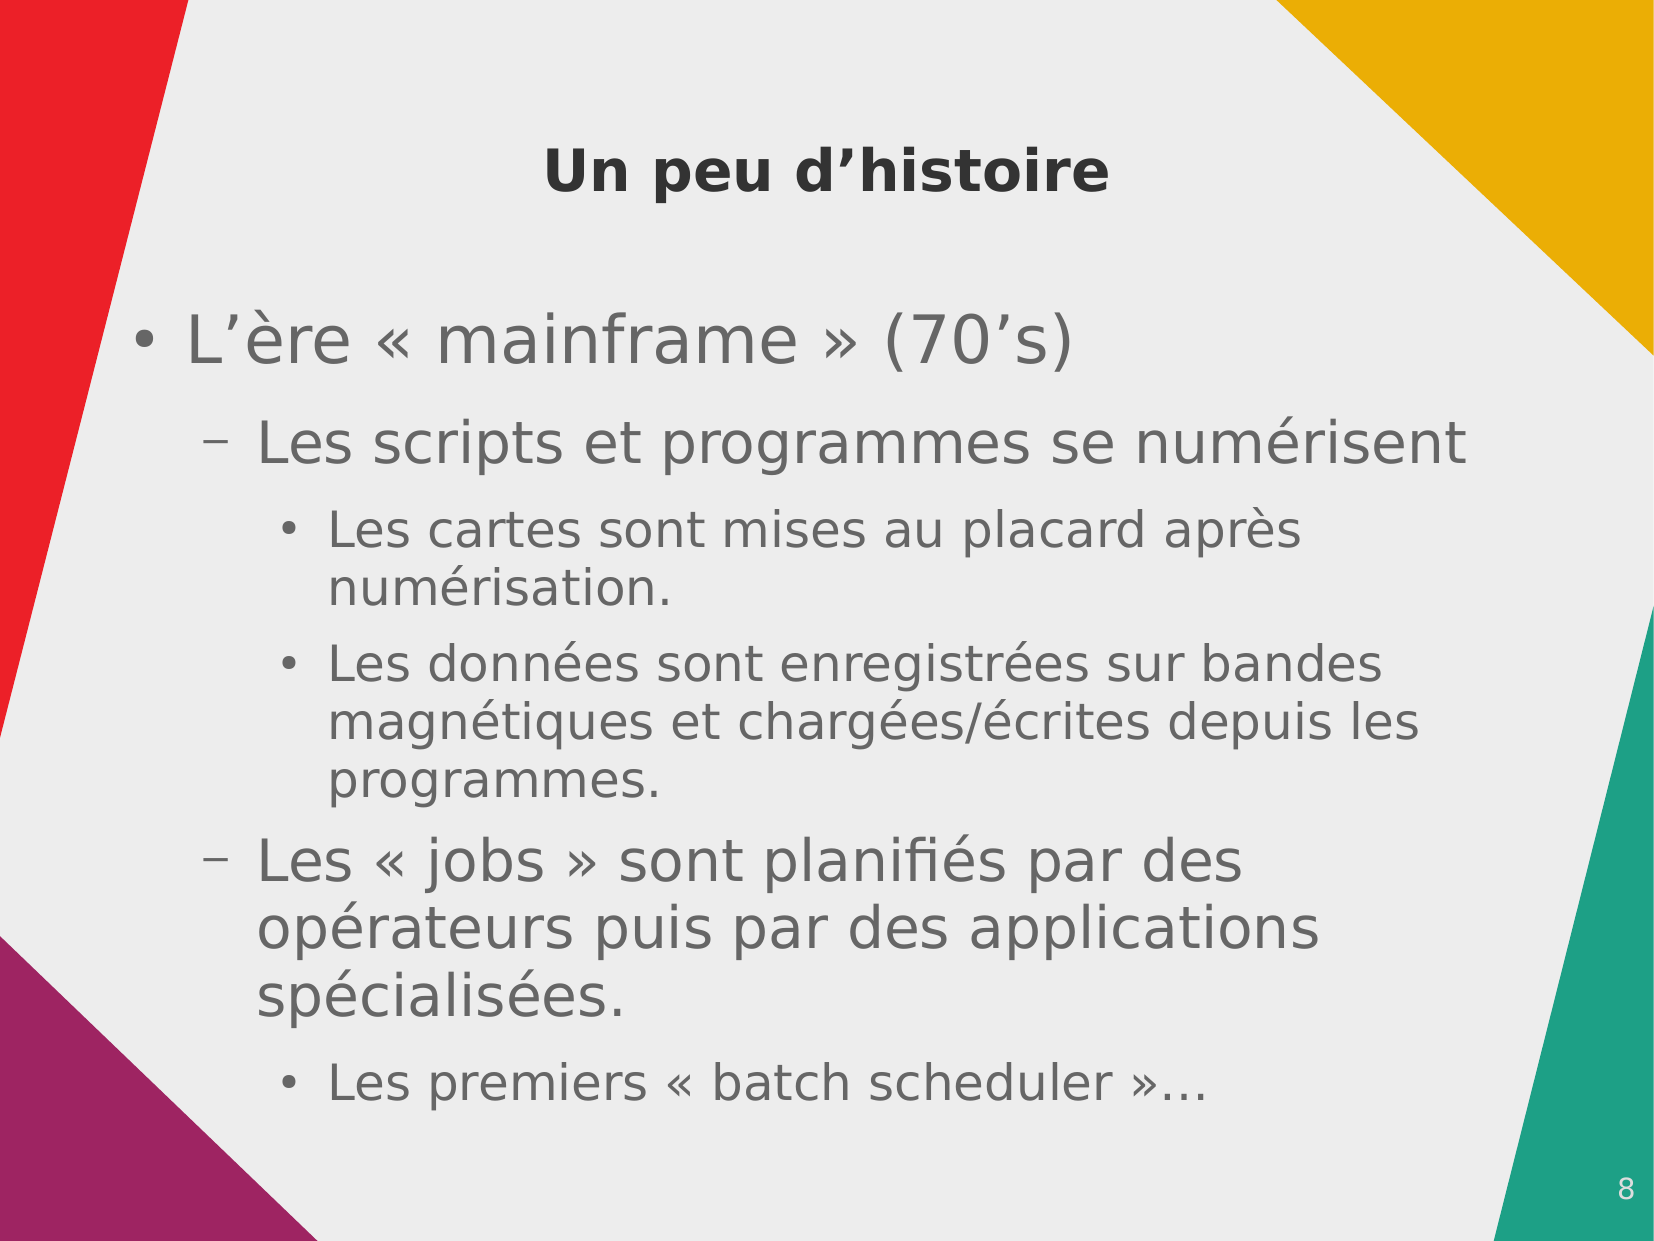

# Un peu d’histoire
L’ère « mainframe » (70’s)
Les scripts et programmes se numérisent
Les cartes sont mises au placard après numérisation.
Les données sont enregistrées sur bandes magnétiques et chargées/écrites depuis les programmes.
Les « jobs » sont planifiés par des opérateurs puis par des applications spécialisées.
Les premiers « batch scheduler »…
8